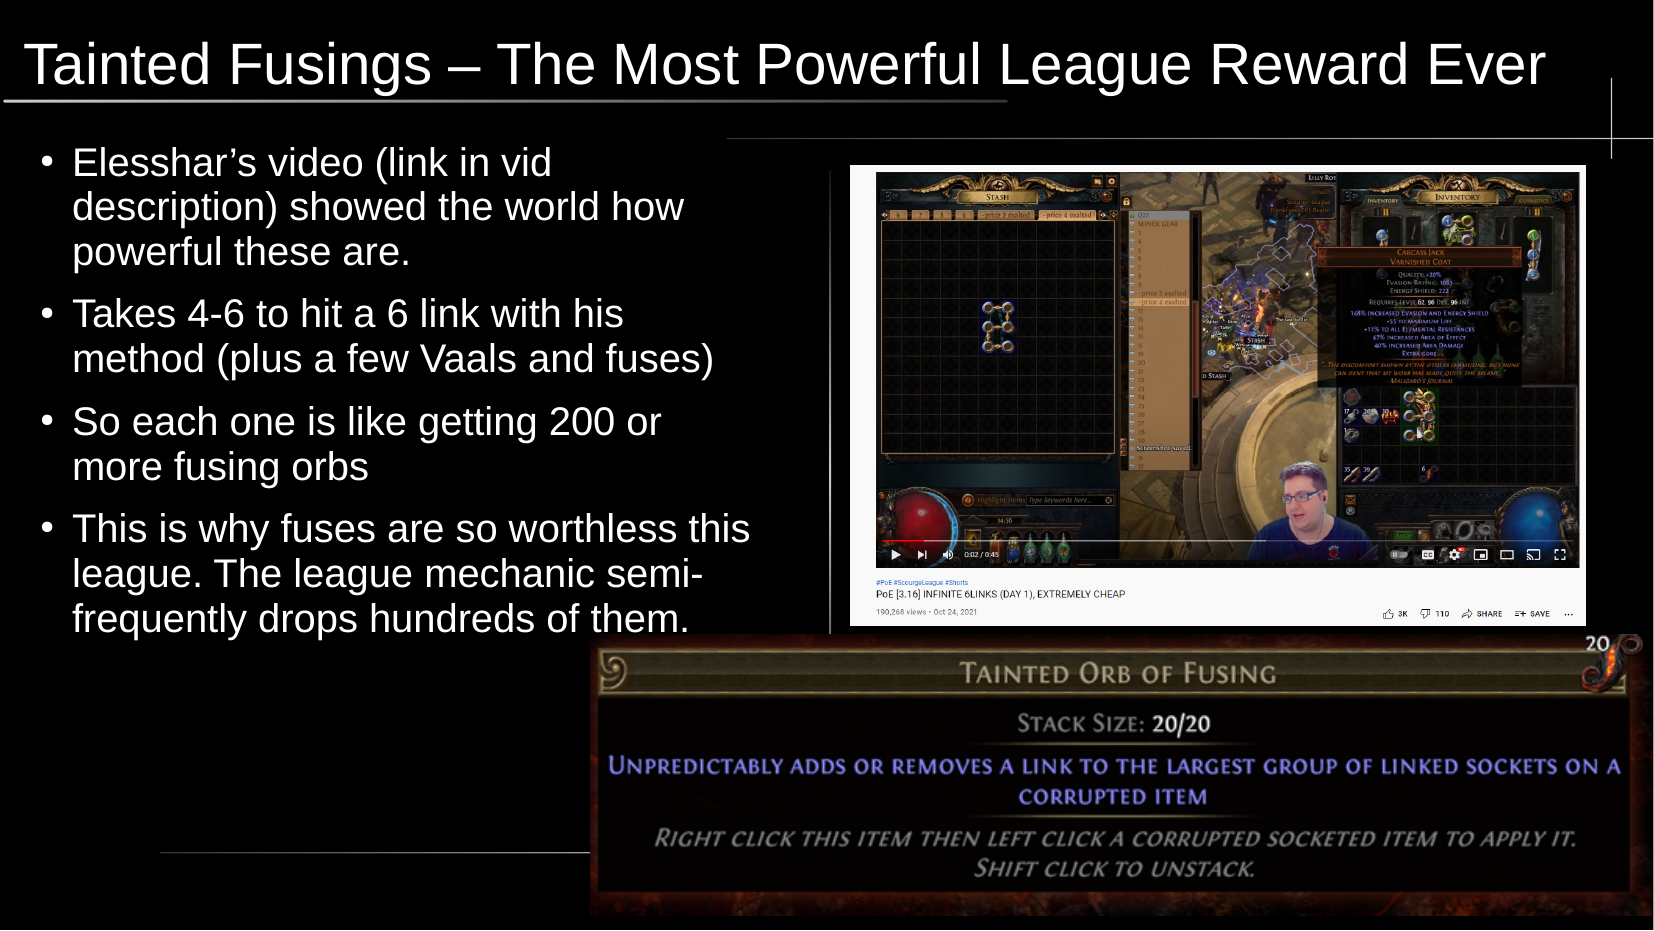

# Tainted Fusings – The Most Powerful League Reward Ever
Elesshar’s video (link in vid description) showed the world how powerful these are.
Takes 4-6 to hit a 6 link with his method (plus a few Vaals and fuses)
So each one is like getting 200 or more fusing orbs
This is why fuses are so worthless this league. The league mechanic semi-frequently drops hundreds of them.
4